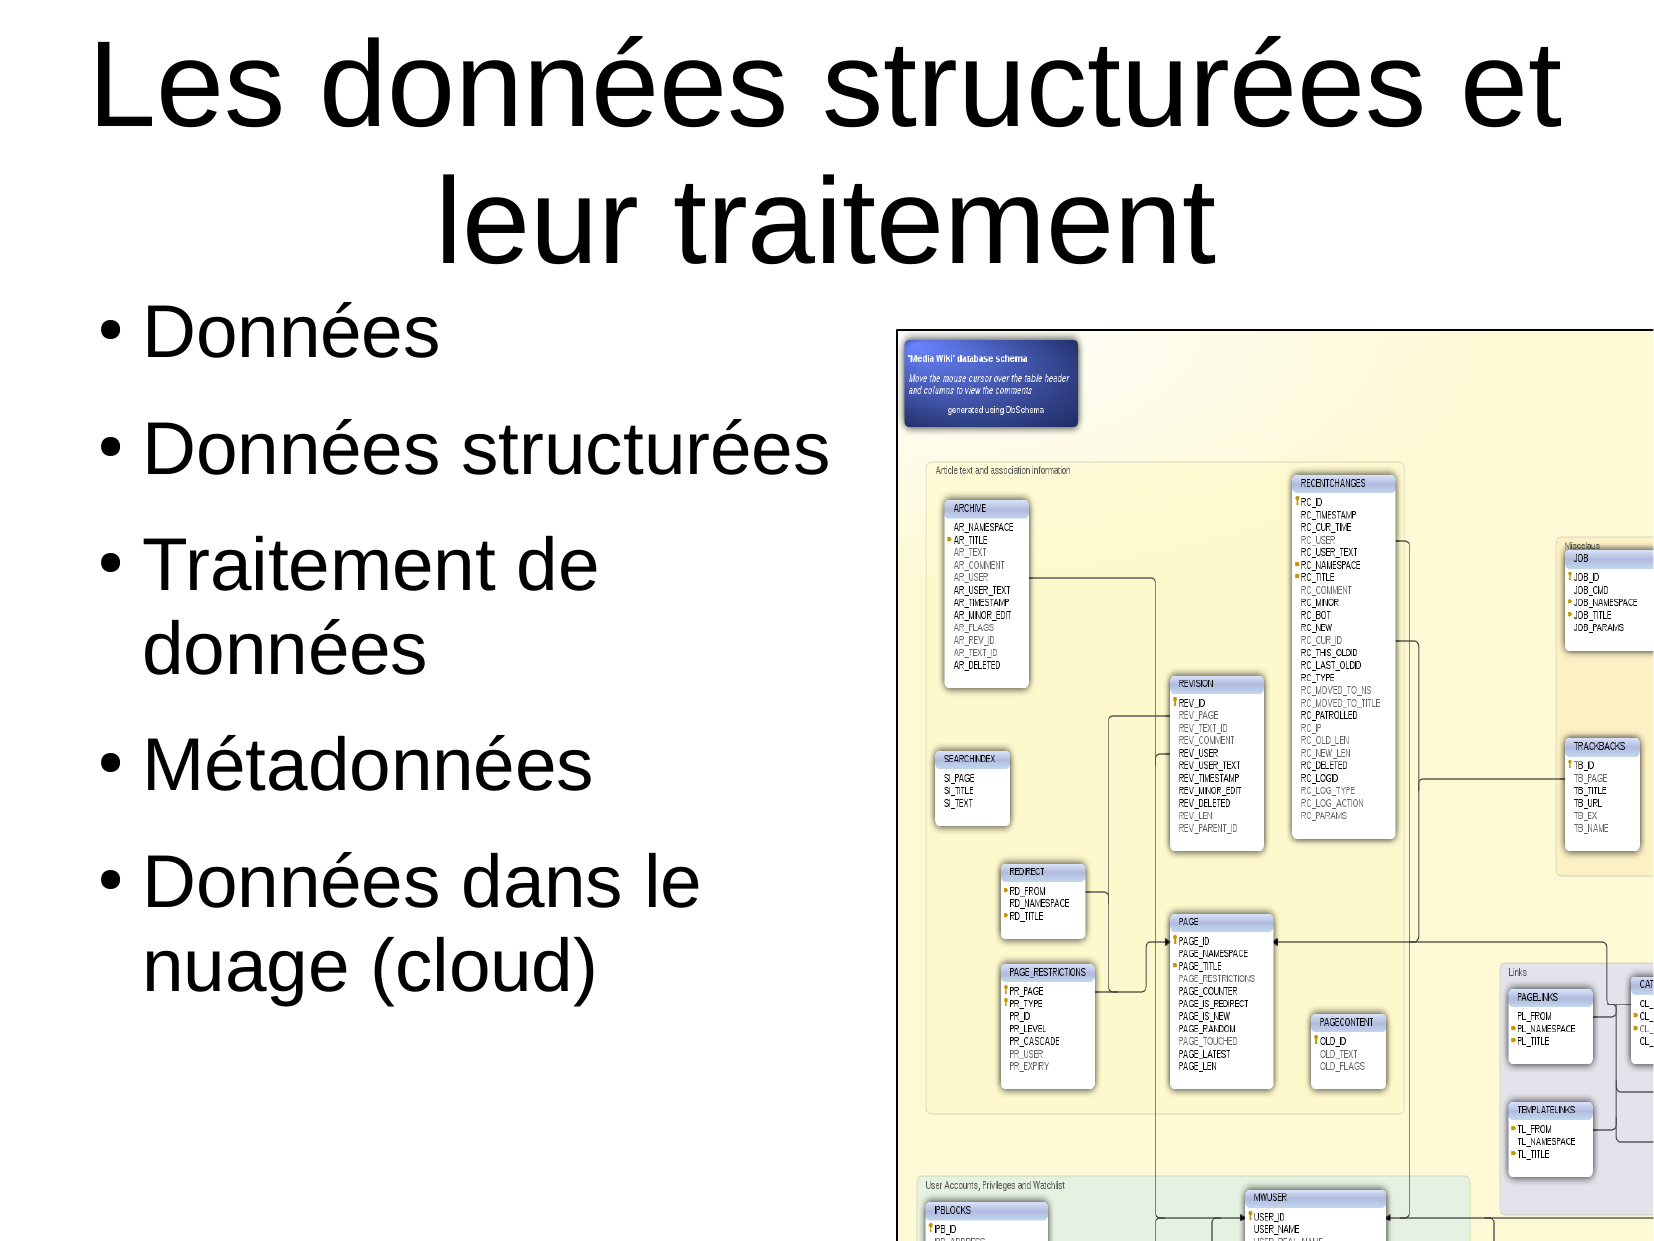

# Les données structurées et leur traitement
Données
Données structurées
Traitement de
données
Métadonnées
Données dans le
nuage (cloud)